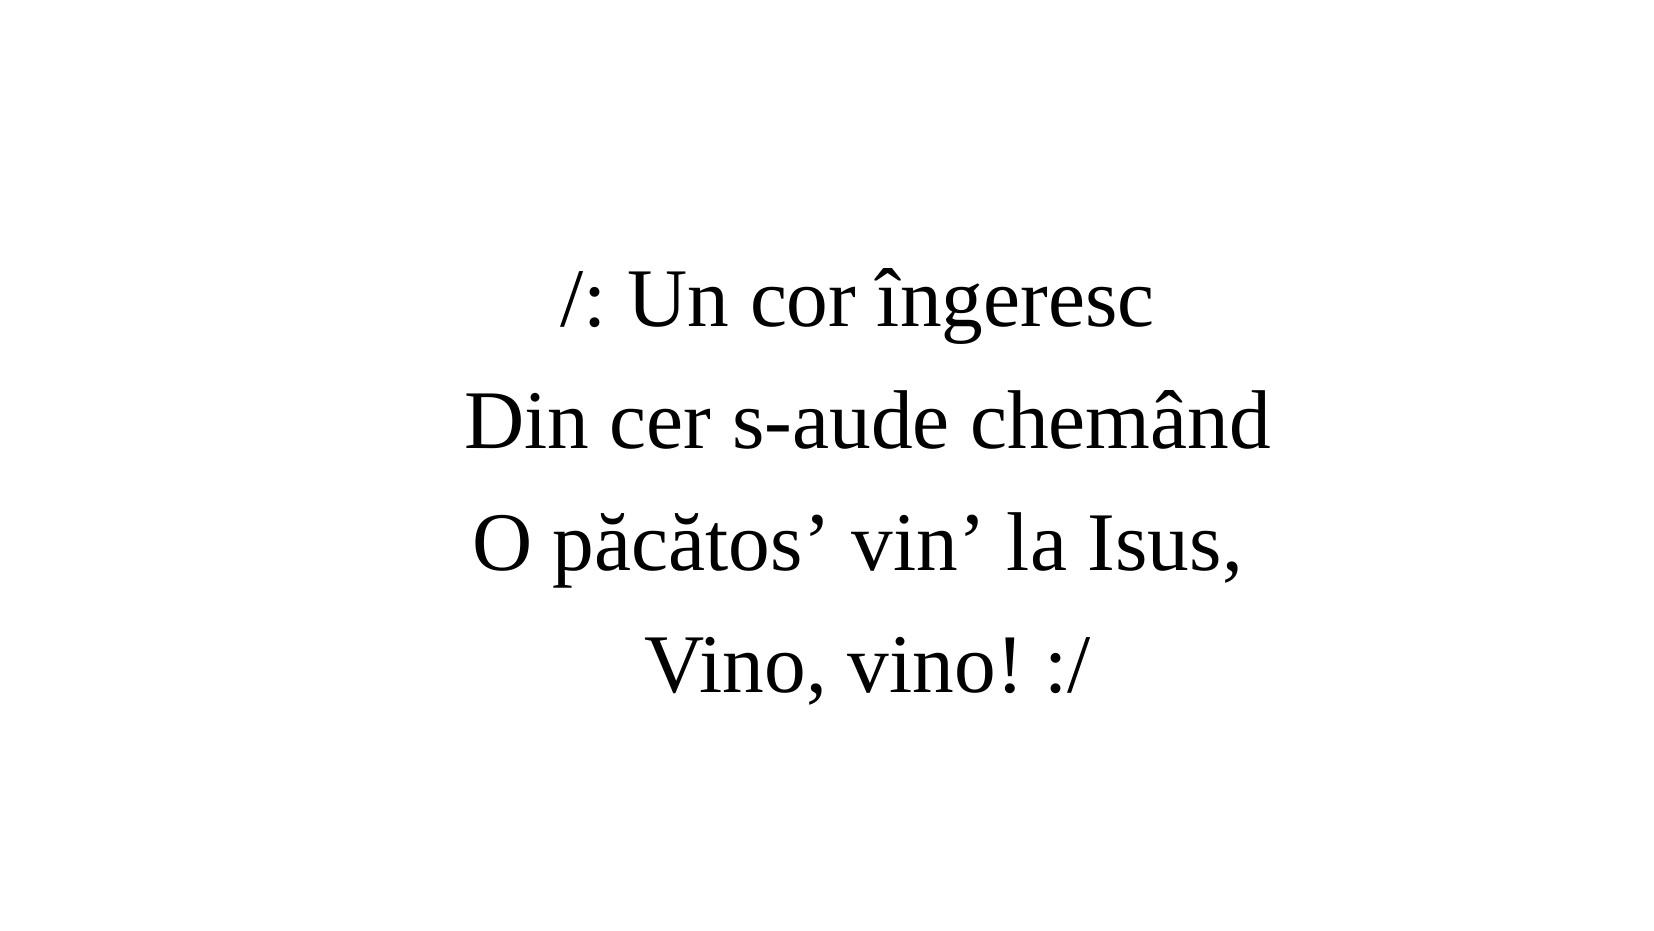

# /: Un cor îngeresc
Din cer s-aude chemând
O păcătos’ vin’ la Isus,
Vino, vino! :/